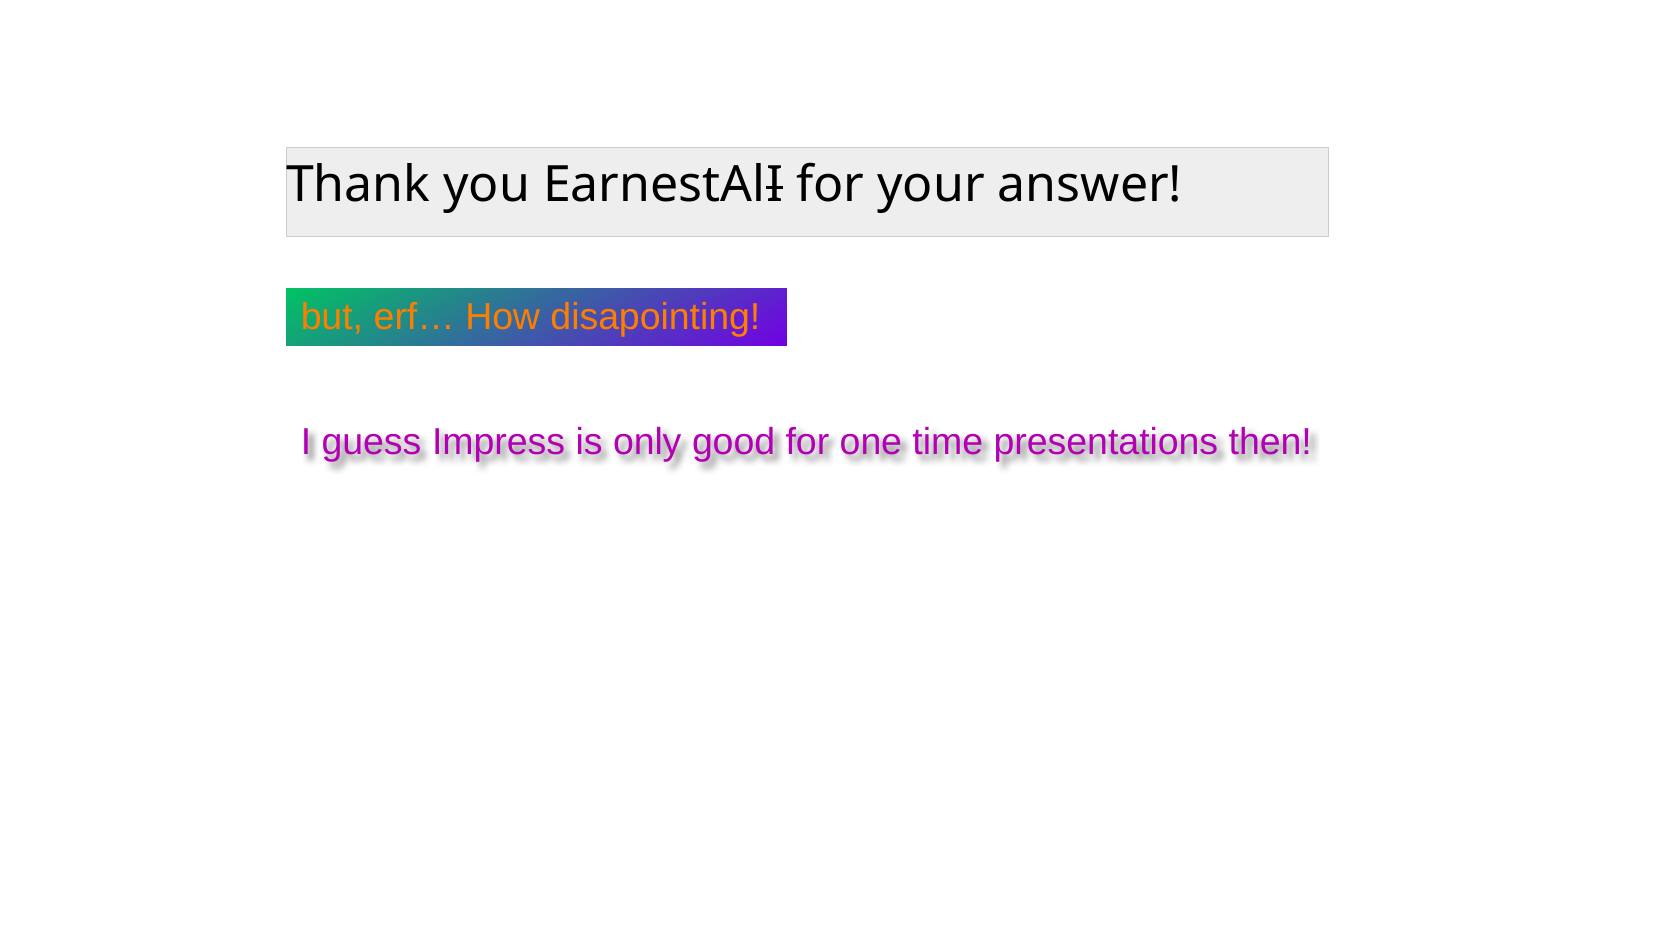

Thank you EarnestAlI for your answer!
but, erf… How disapointing!
I guess Impress is only good for one time presentations then!